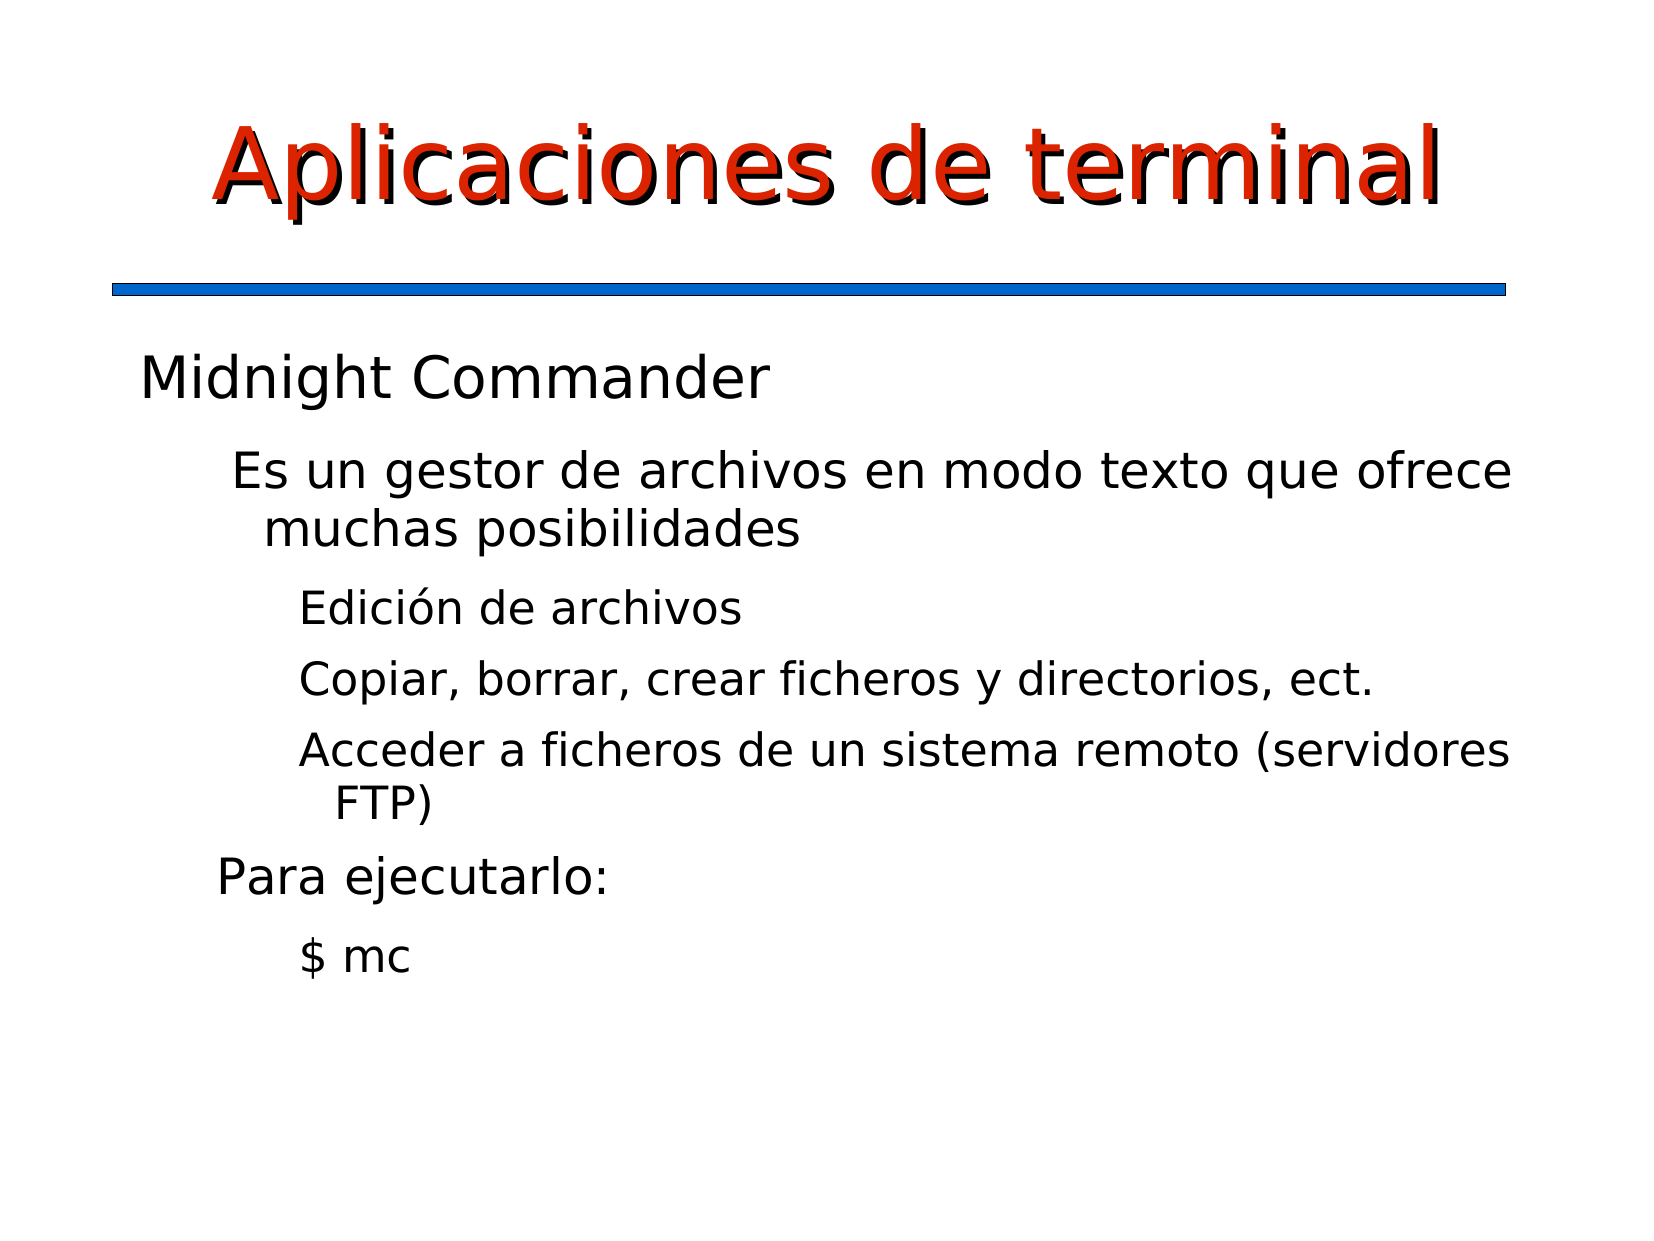

Aplicaciones de terminal
# Midnight Commander
 Es un gestor de archivos en modo texto que ofrece muchas posibilidades
Edición de archivos
Copiar, borrar, crear ficheros y directorios, ect.
Acceder a ficheros de un sistema remoto (servidores FTP)
Para ejecutarlo:
$ mc